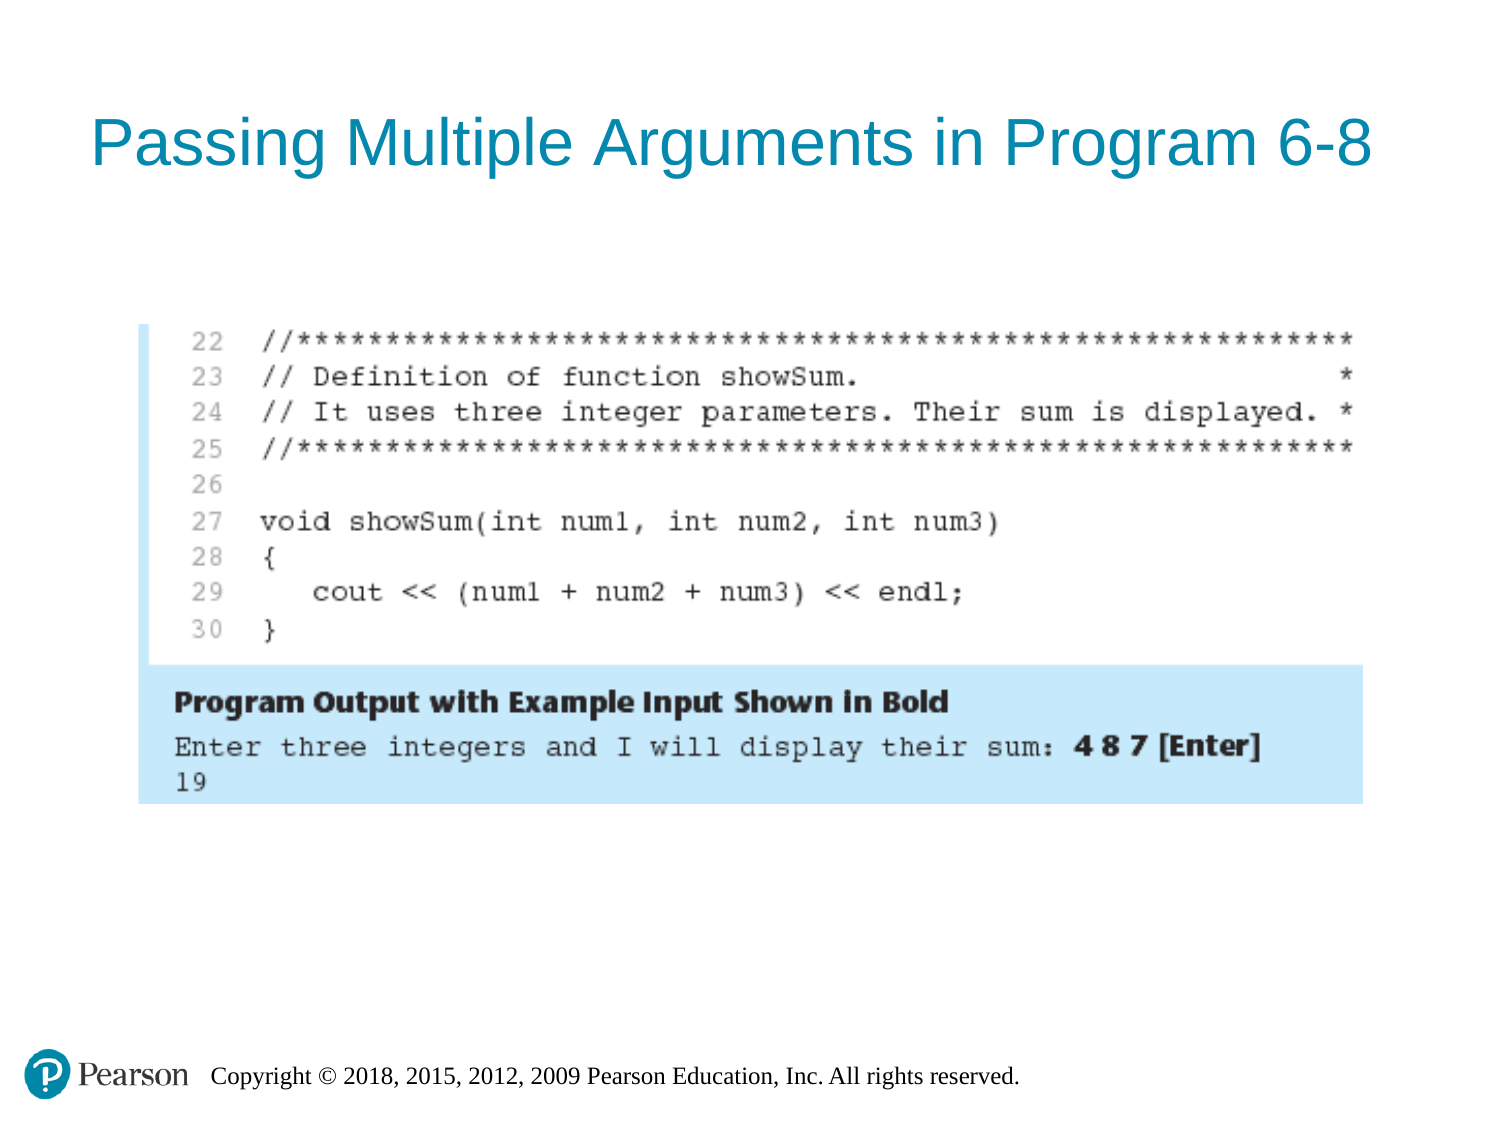

# Passing Multiple Arguments in Program 6-8